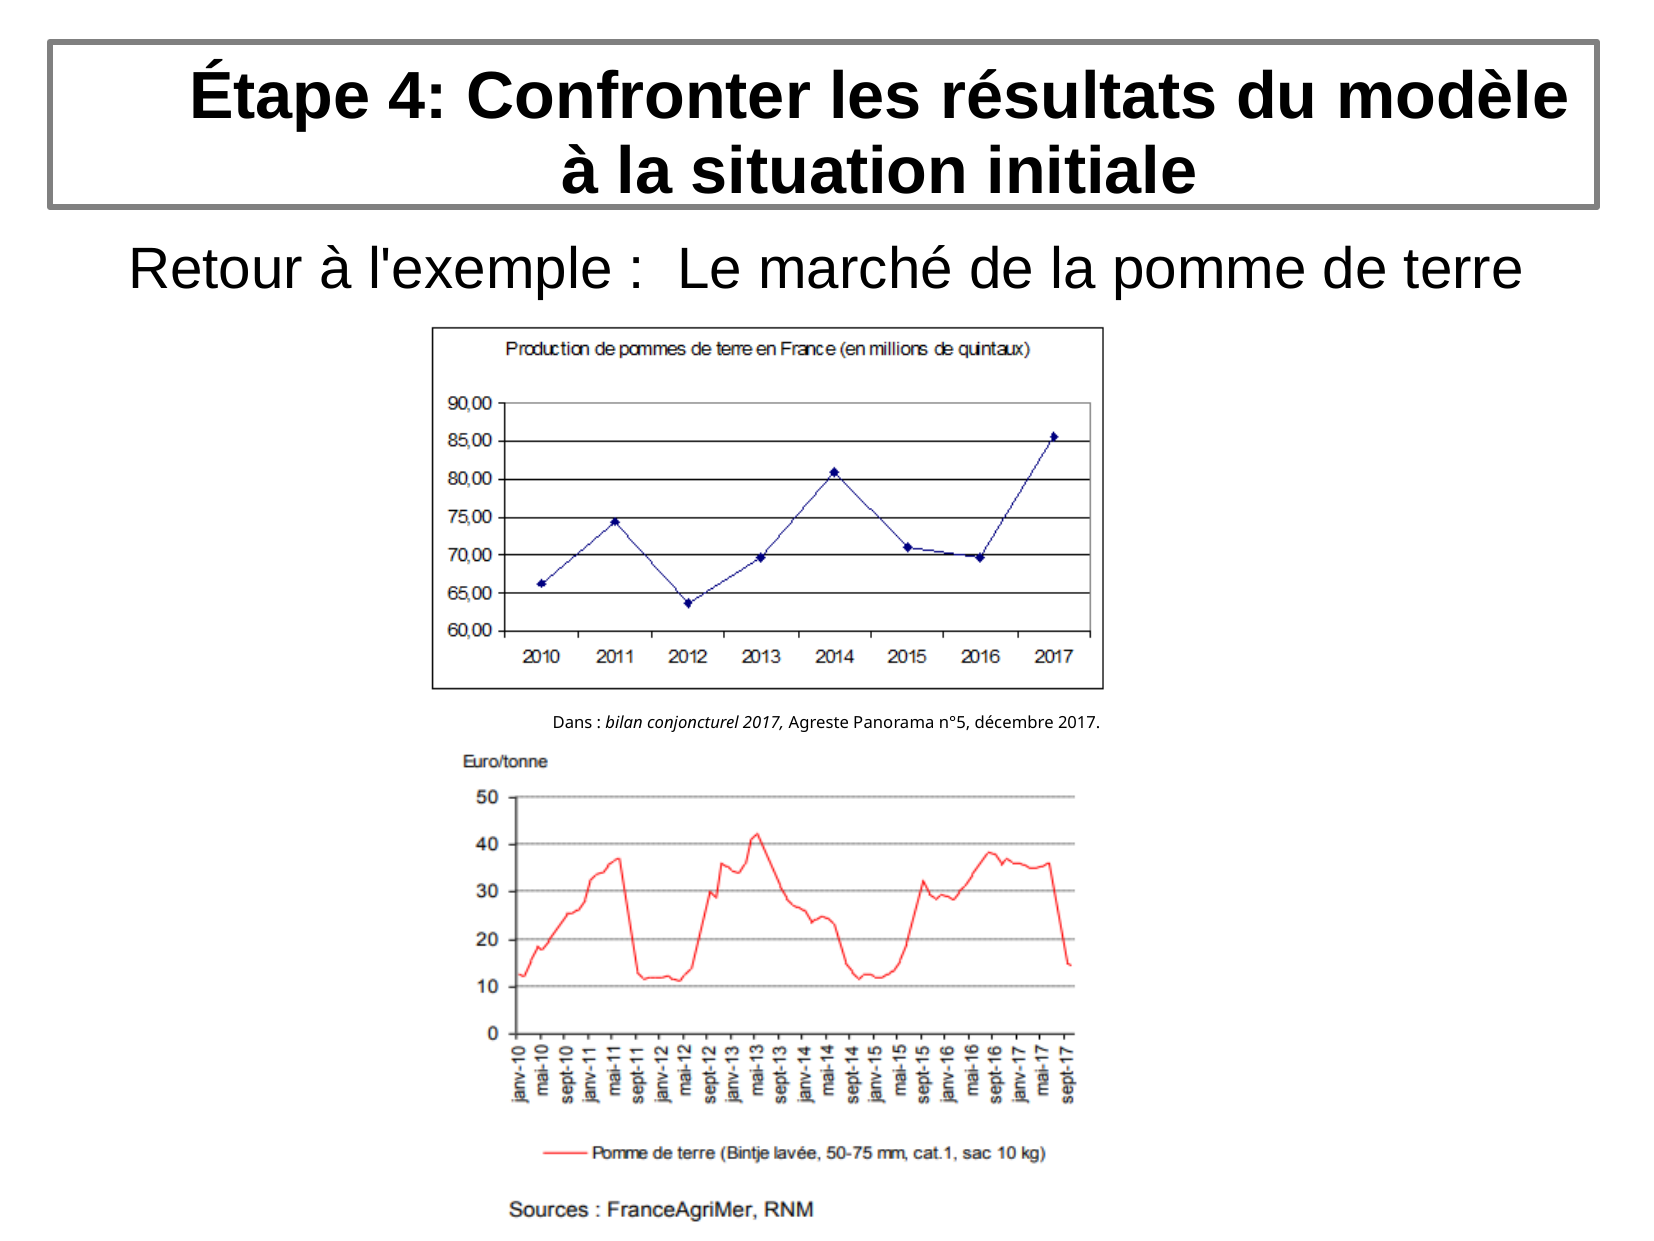

# Étape 4: Confronter les résultats du modèle à la situation initiale
Retour à l'exemple : Le marché de la pomme de terre
Dans : bilan conjoncturel 2017, Agreste Panorama n°5, décembre 2017.